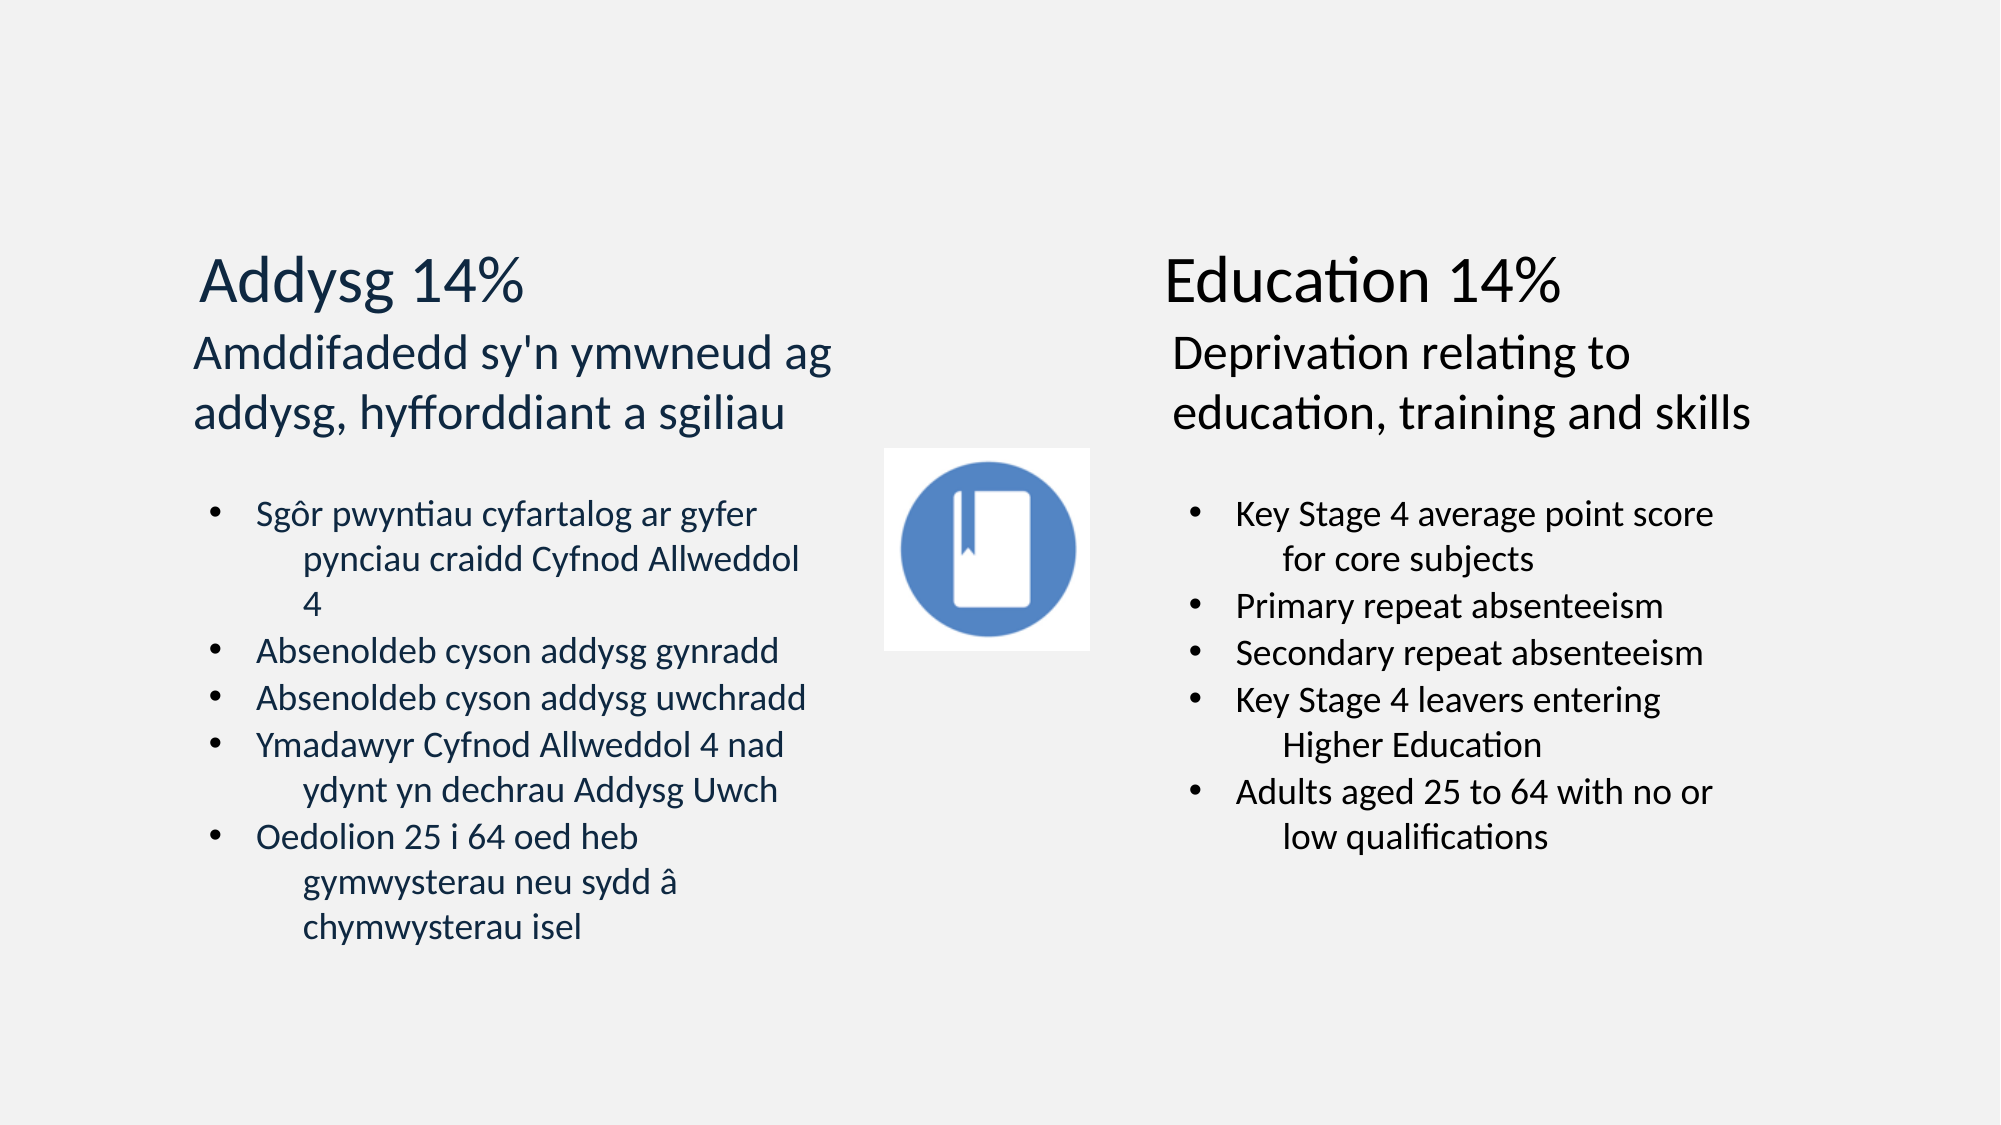

Addysg 14%
Education 14%
Amddifadedd sy'n ymwneud ag addysg, hyfforddiant a sgiliau
Deprivation relating to education, training and skills
Sgôr pwyntiau cyfartalog ar gyfer pynciau craidd Cyfnod Allweddol 4
Absenoldeb cyson addysg gynradd
Absenoldeb cyson addysg uwchradd
Ymadawyr Cyfnod Allweddol 4 nad ydynt yn dechrau Addysg Uwch
Oedolion 25 i 64 oed heb gymwysterau neu sydd â chymwysterau isel
Key Stage 4 average point score for core subjects
Primary repeat absenteeism
Secondary repeat absenteeism
Key Stage 4 leavers entering Higher Education
Adults aged 25 to 64 with no or low qualifications